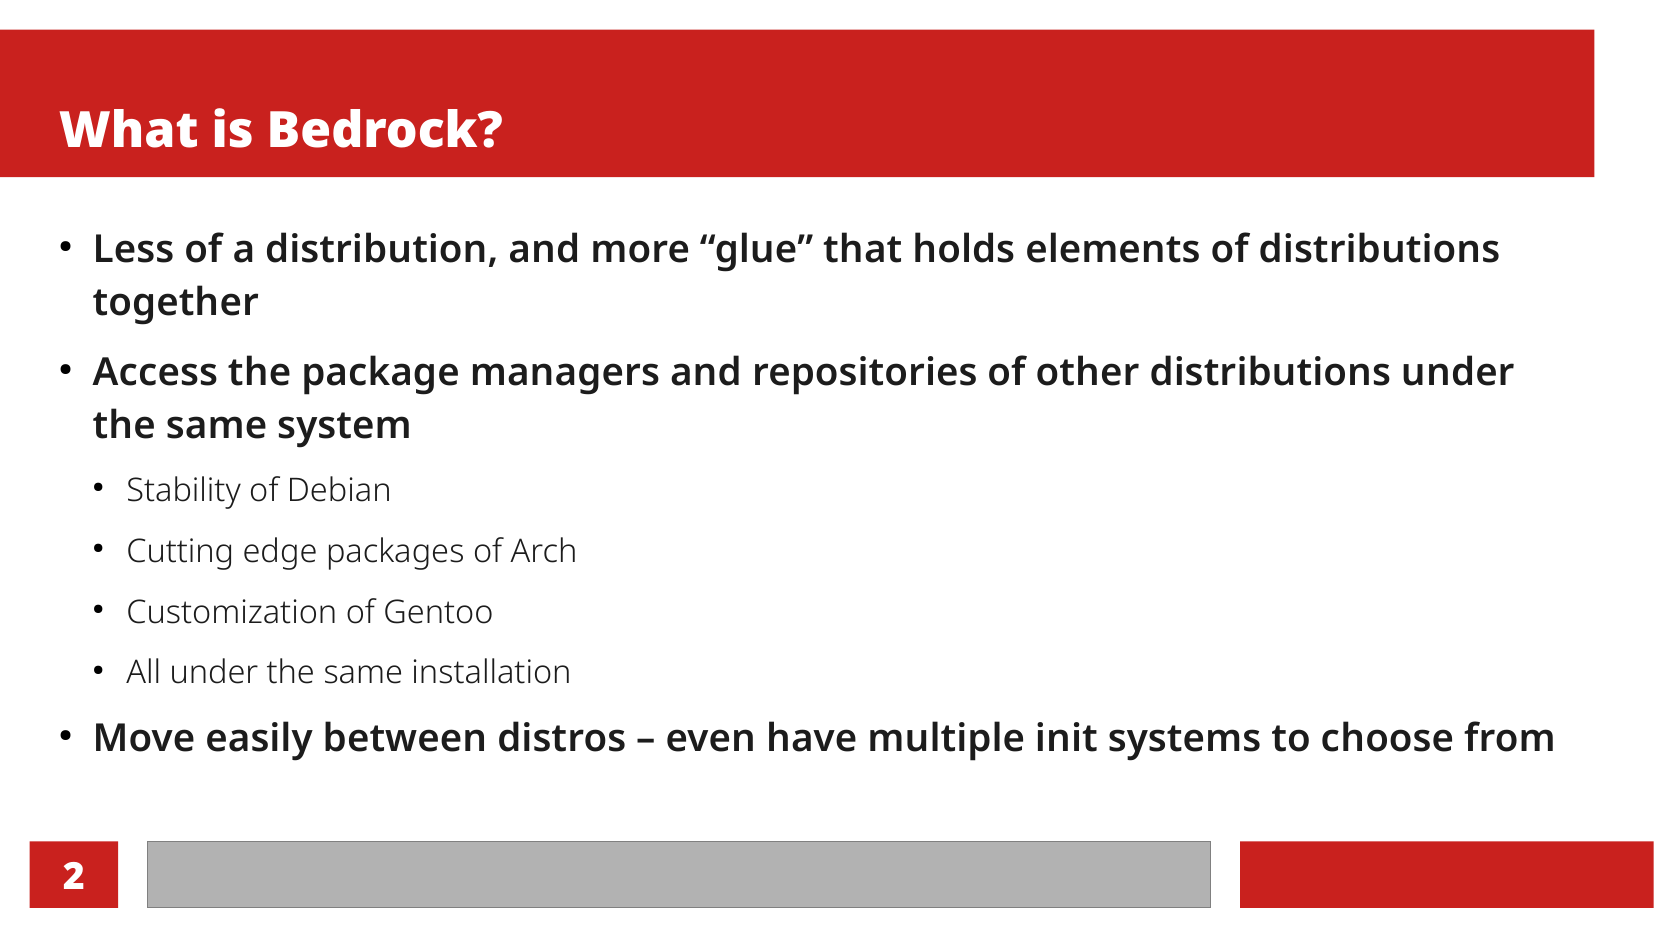

# What is Bedrock?
Less of a distribution, and more “glue” that holds elements of distributions together
Access the package managers and repositories of other distributions under the same system
Stability of Debian
Cutting edge packages of Arch
Customization of Gentoo
All under the same installation
Move easily between distros – even have multiple init systems to choose from
2